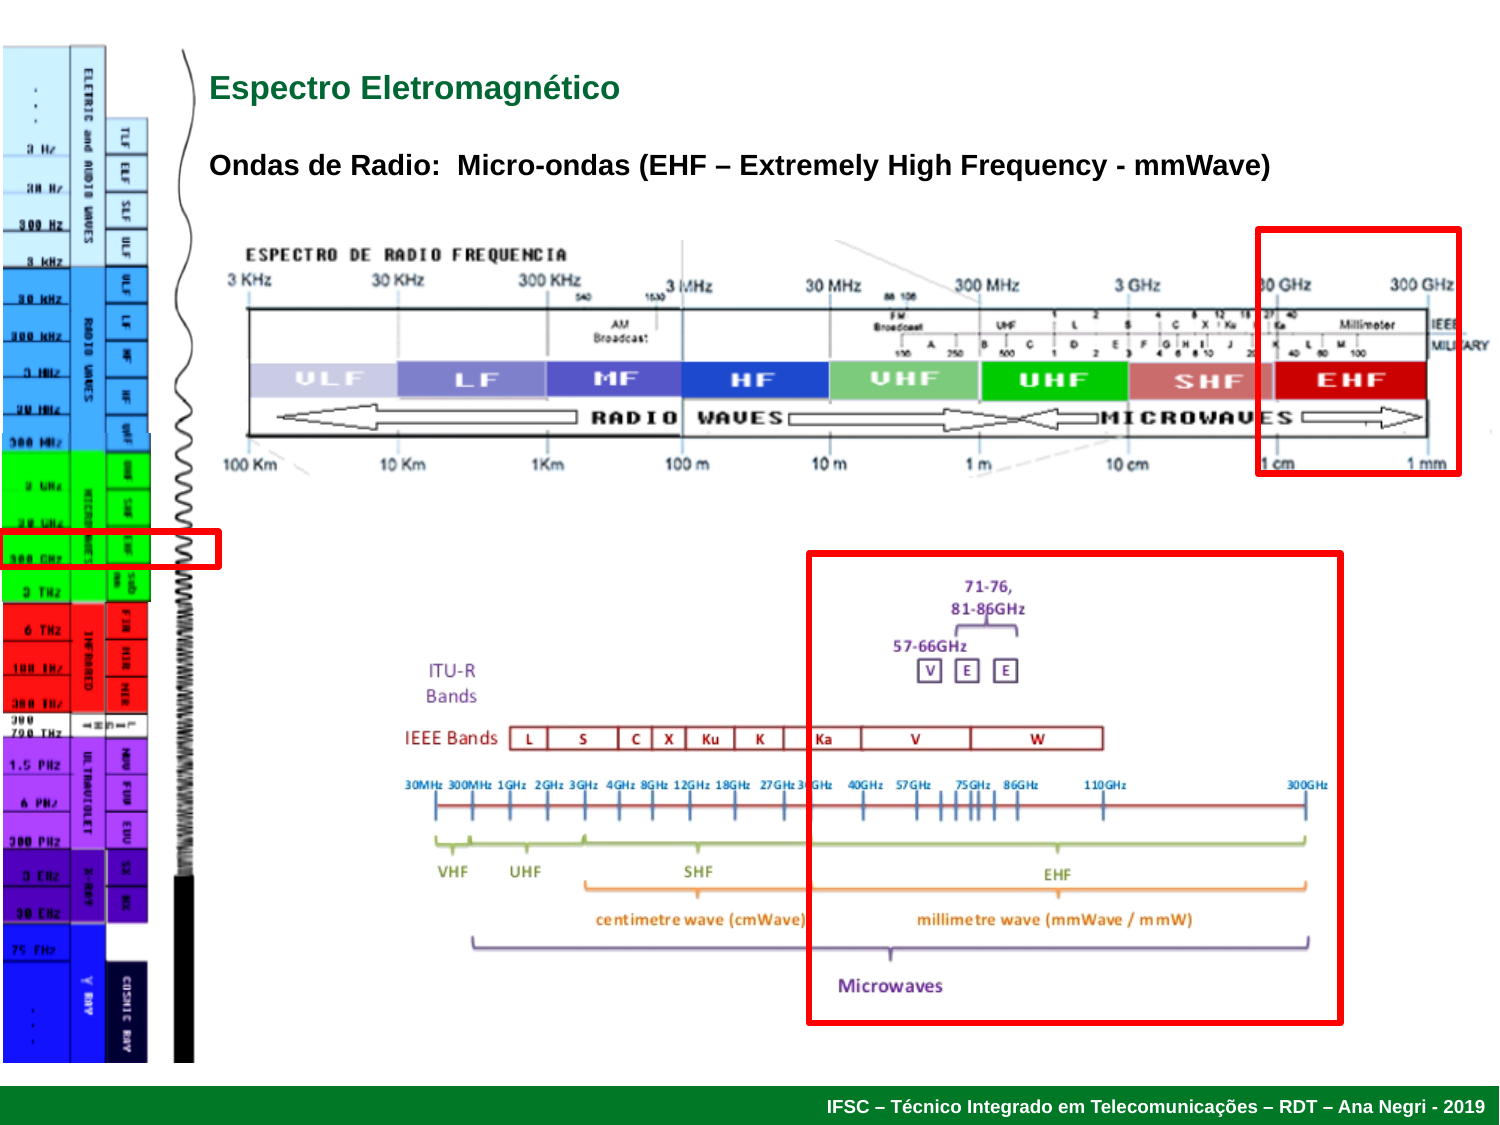

Espectro Eletromagnético
Ondas de Radio: Micro-ondas (EHF – Extremely High Frequency - mmWave)
ção
IFSC – Técnico Integrado em Telecomunicações – RDT – Ana Negri - 2019